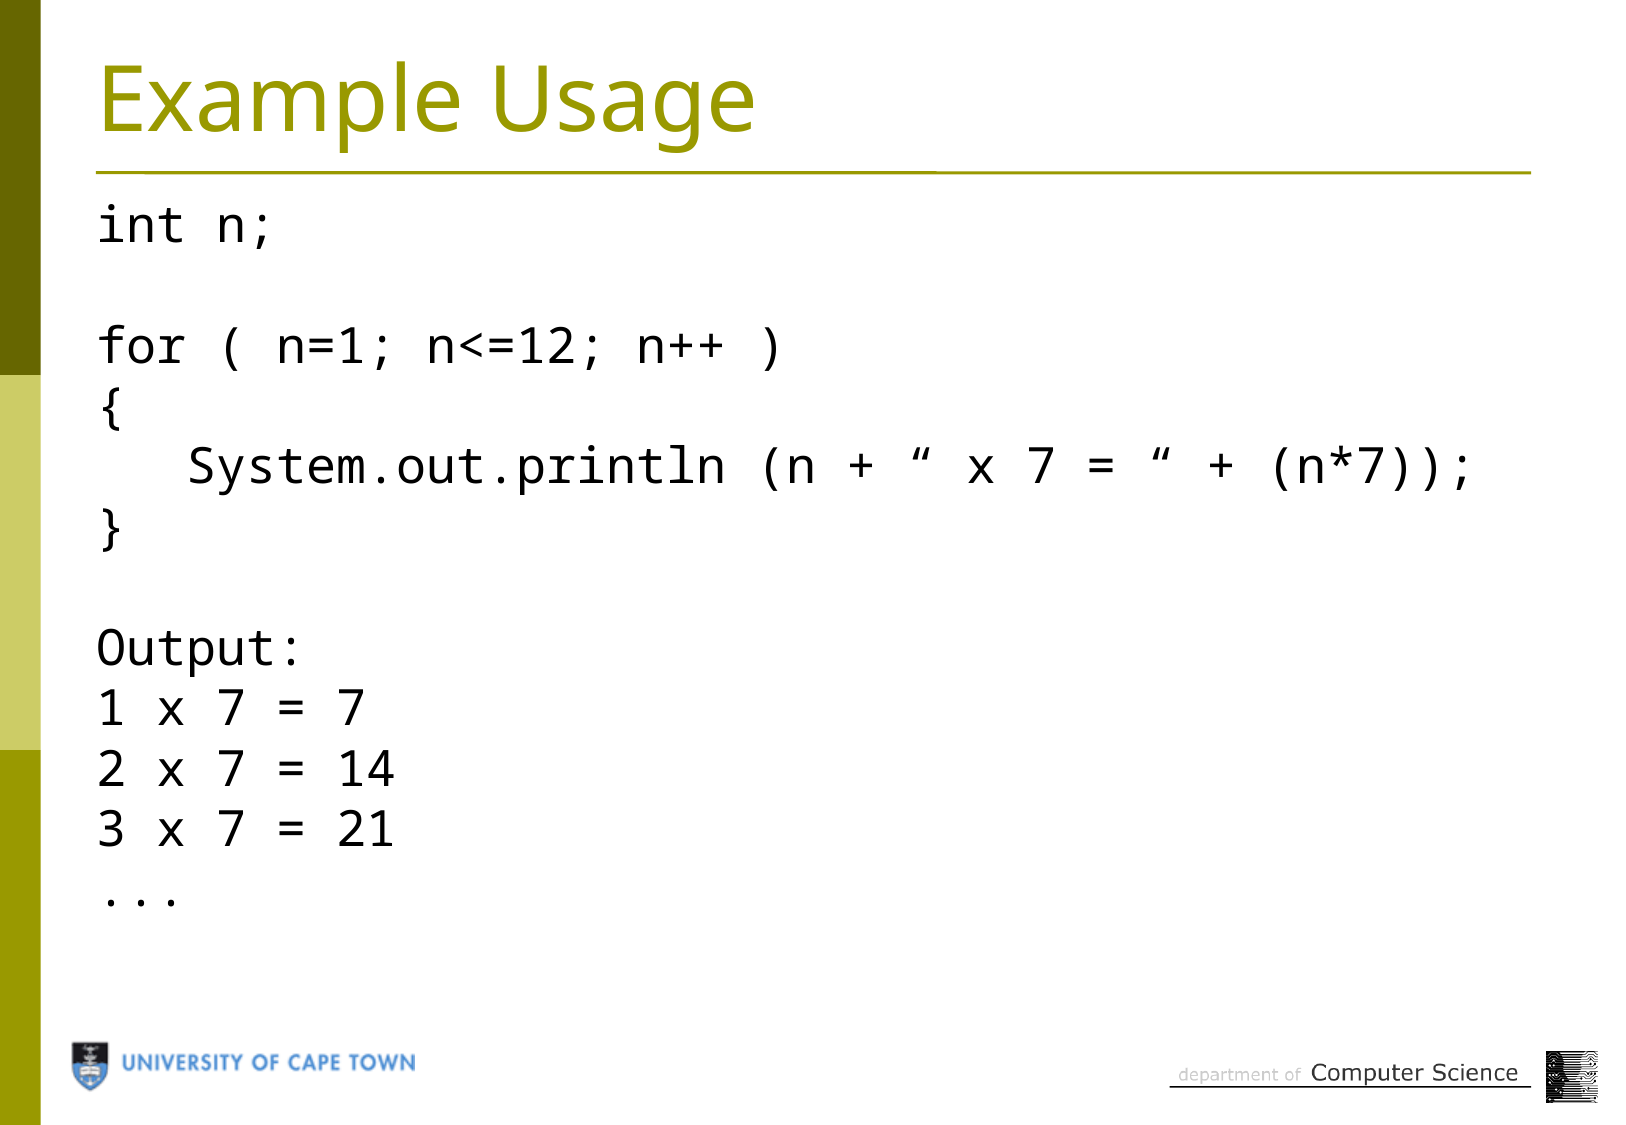

# Example Usage
int n;
for ( n=1; n<=12; n++ )
{
 System.out.println (n + “ x 7 = “ + (n*7));
}
Output:
1 x 7 = 7
2 x 7 = 14
3 x 7 = 21
...